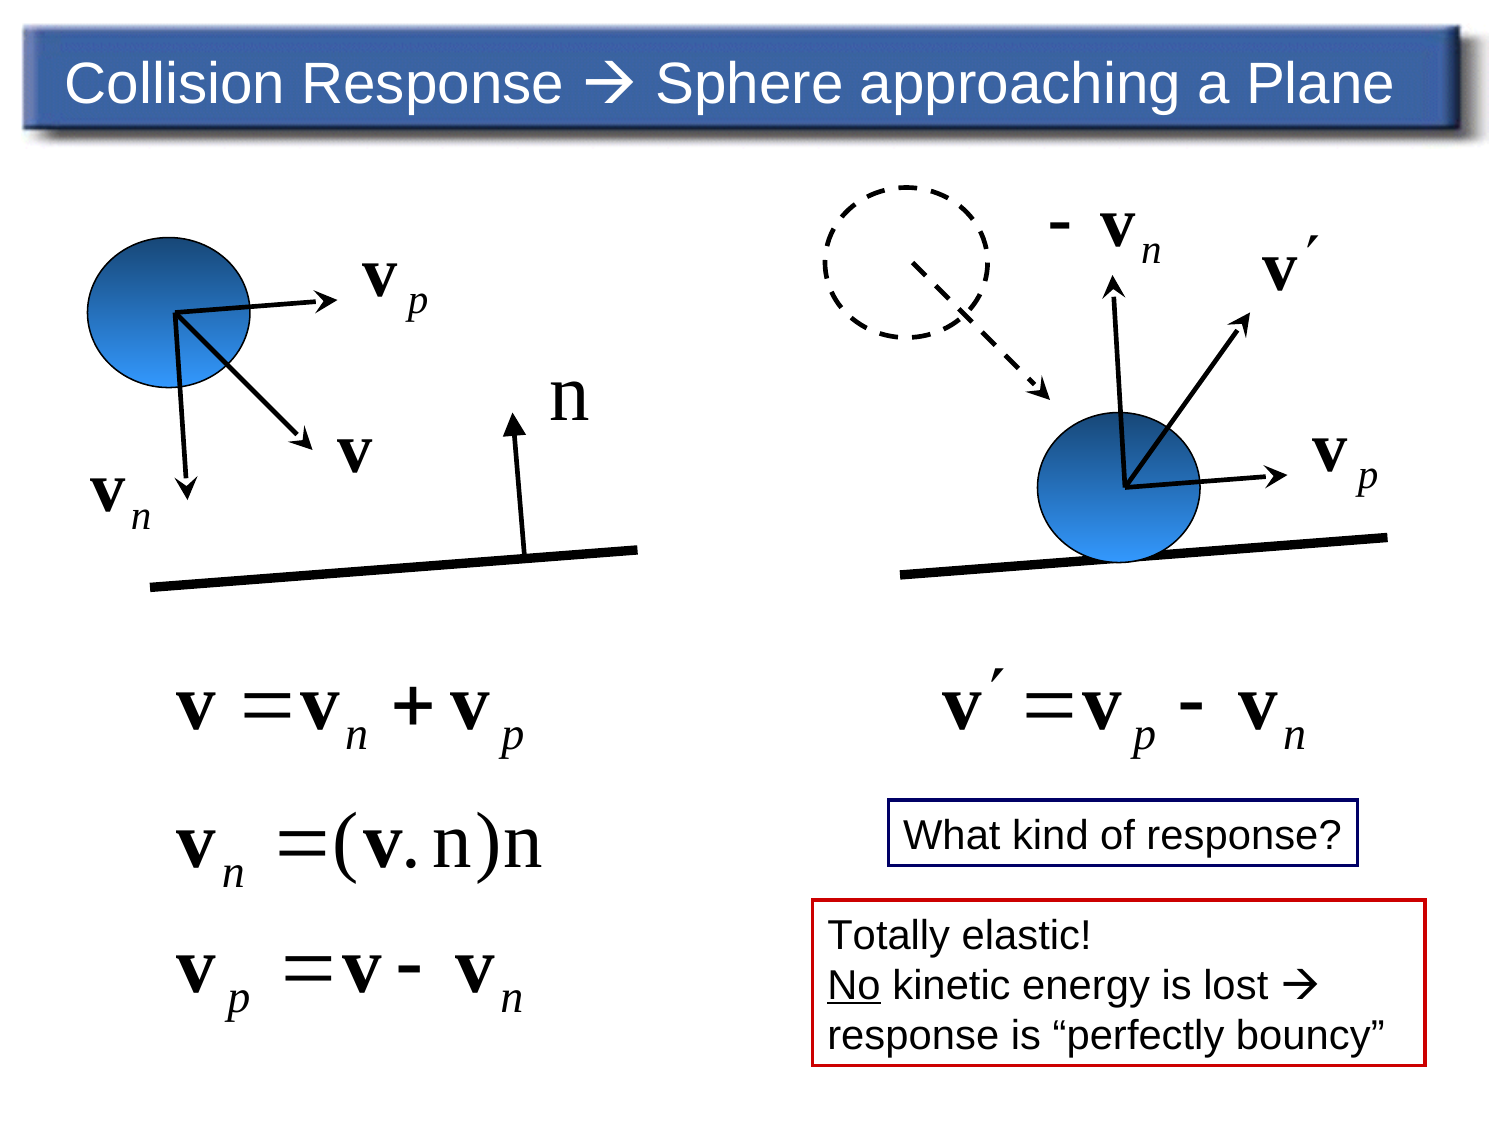

Collision Response  Sphere approaching a Plane
What kind of response?
Totally elastic!
No kinetic energy is lost 
response is “perfectly bouncy”